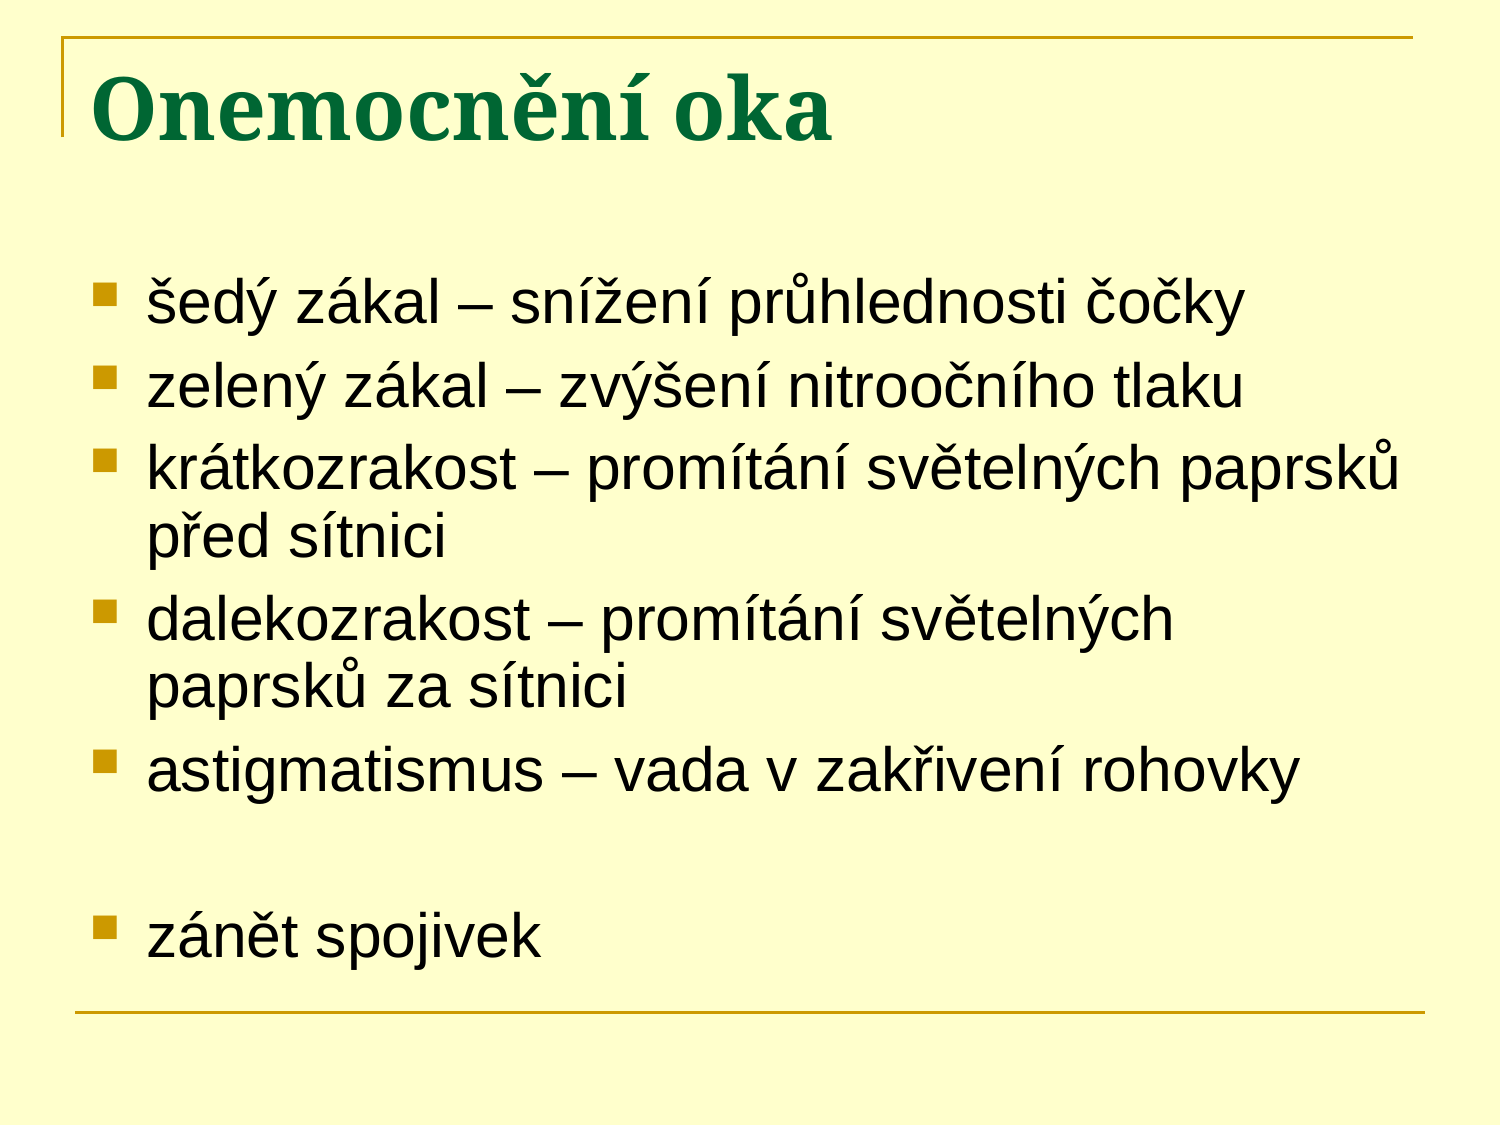

# Onemocnění oka
šedý zákal – snížení průhlednosti čočky
zelený zákal – zvýšení nitroočního tlaku
krátkozrakost – promítání světelných paprsků před sítnici
dalekozrakost – promítání světelných paprsků za sítnici
astigmatismus – vada v zakřivení rohovky
zánět spojivek